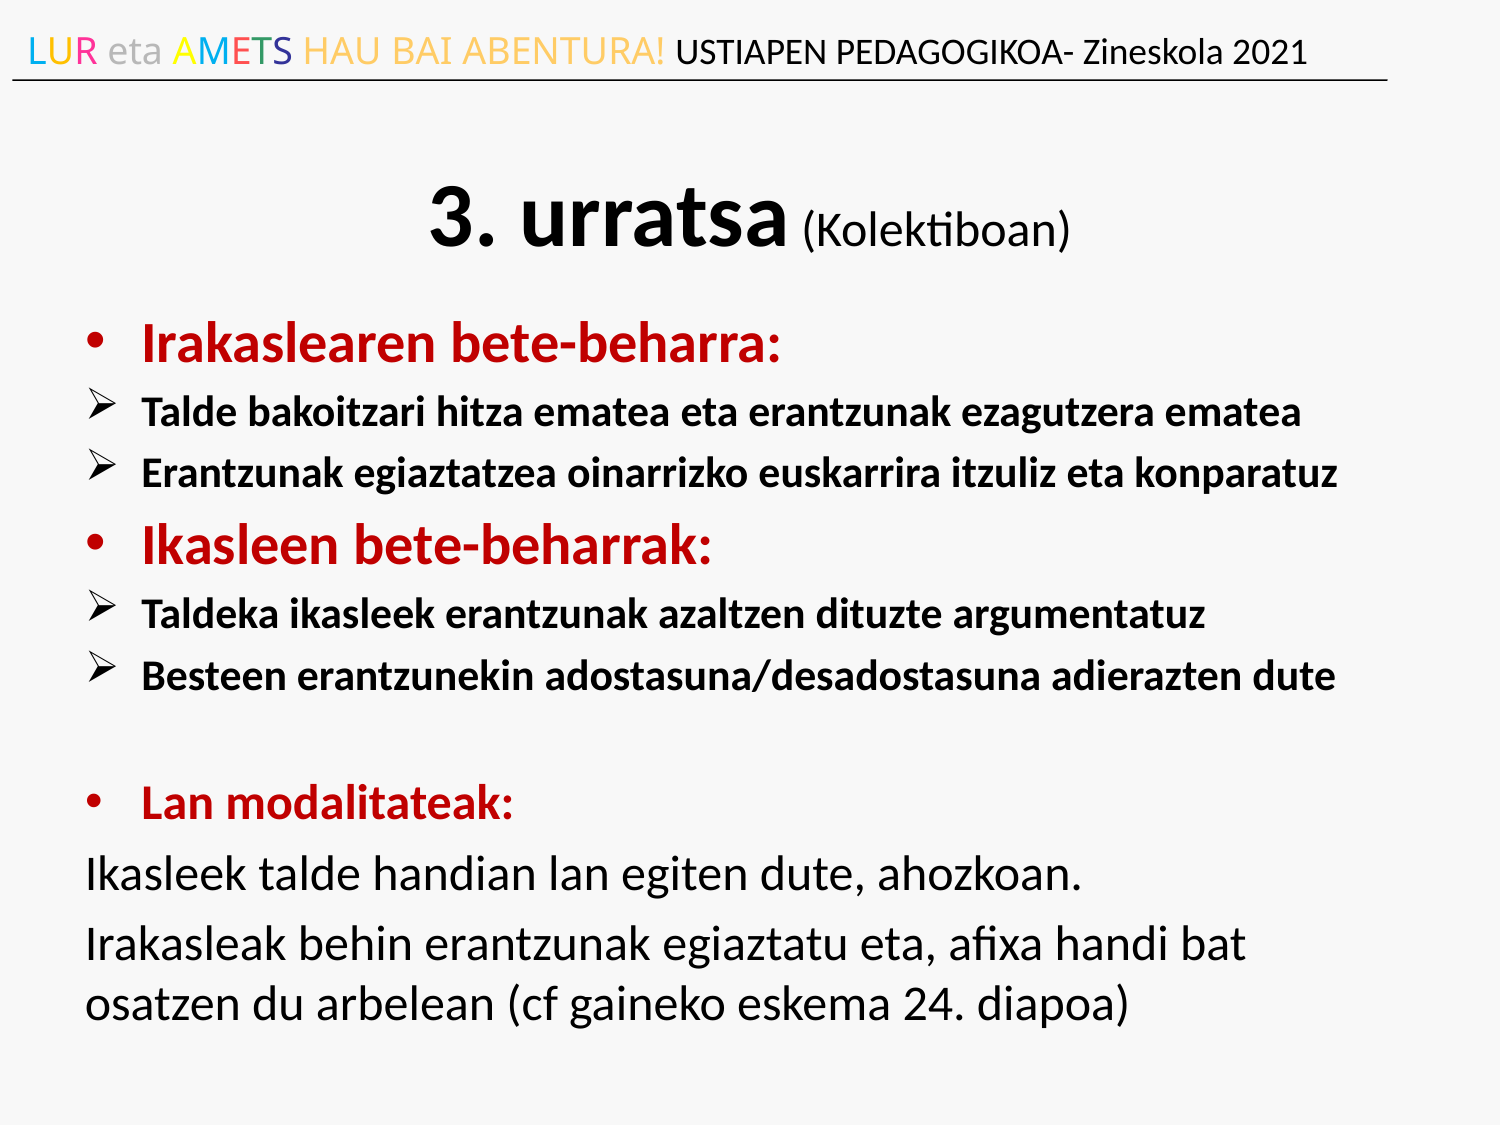

LUR eta AMETS HAU BAI ABENTURA! USTIAPEN PEDAGOGIKOA- Zineskola 2021
# 3. urratsa (Kolektiboan)
Irakaslearen bete-beharra:
Talde bakoitzari hitza ematea eta erantzunak ezagutzera ematea
Erantzunak egiaztatzea oinarrizko euskarrira itzuliz eta konparatuz
Ikasleen bete-beharrak:
Taldeka ikasleek erantzunak azaltzen dituzte argumentatuz
Besteen erantzunekin adostasuna/desadostasuna adierazten dute
Lan modalitateak:
Ikasleek talde handian lan egiten dute, ahozkoan.
Irakasleak behin erantzunak egiaztatu eta, afixa handi bat osatzen du arbelean (cf gaineko eskema 24. diapoa)